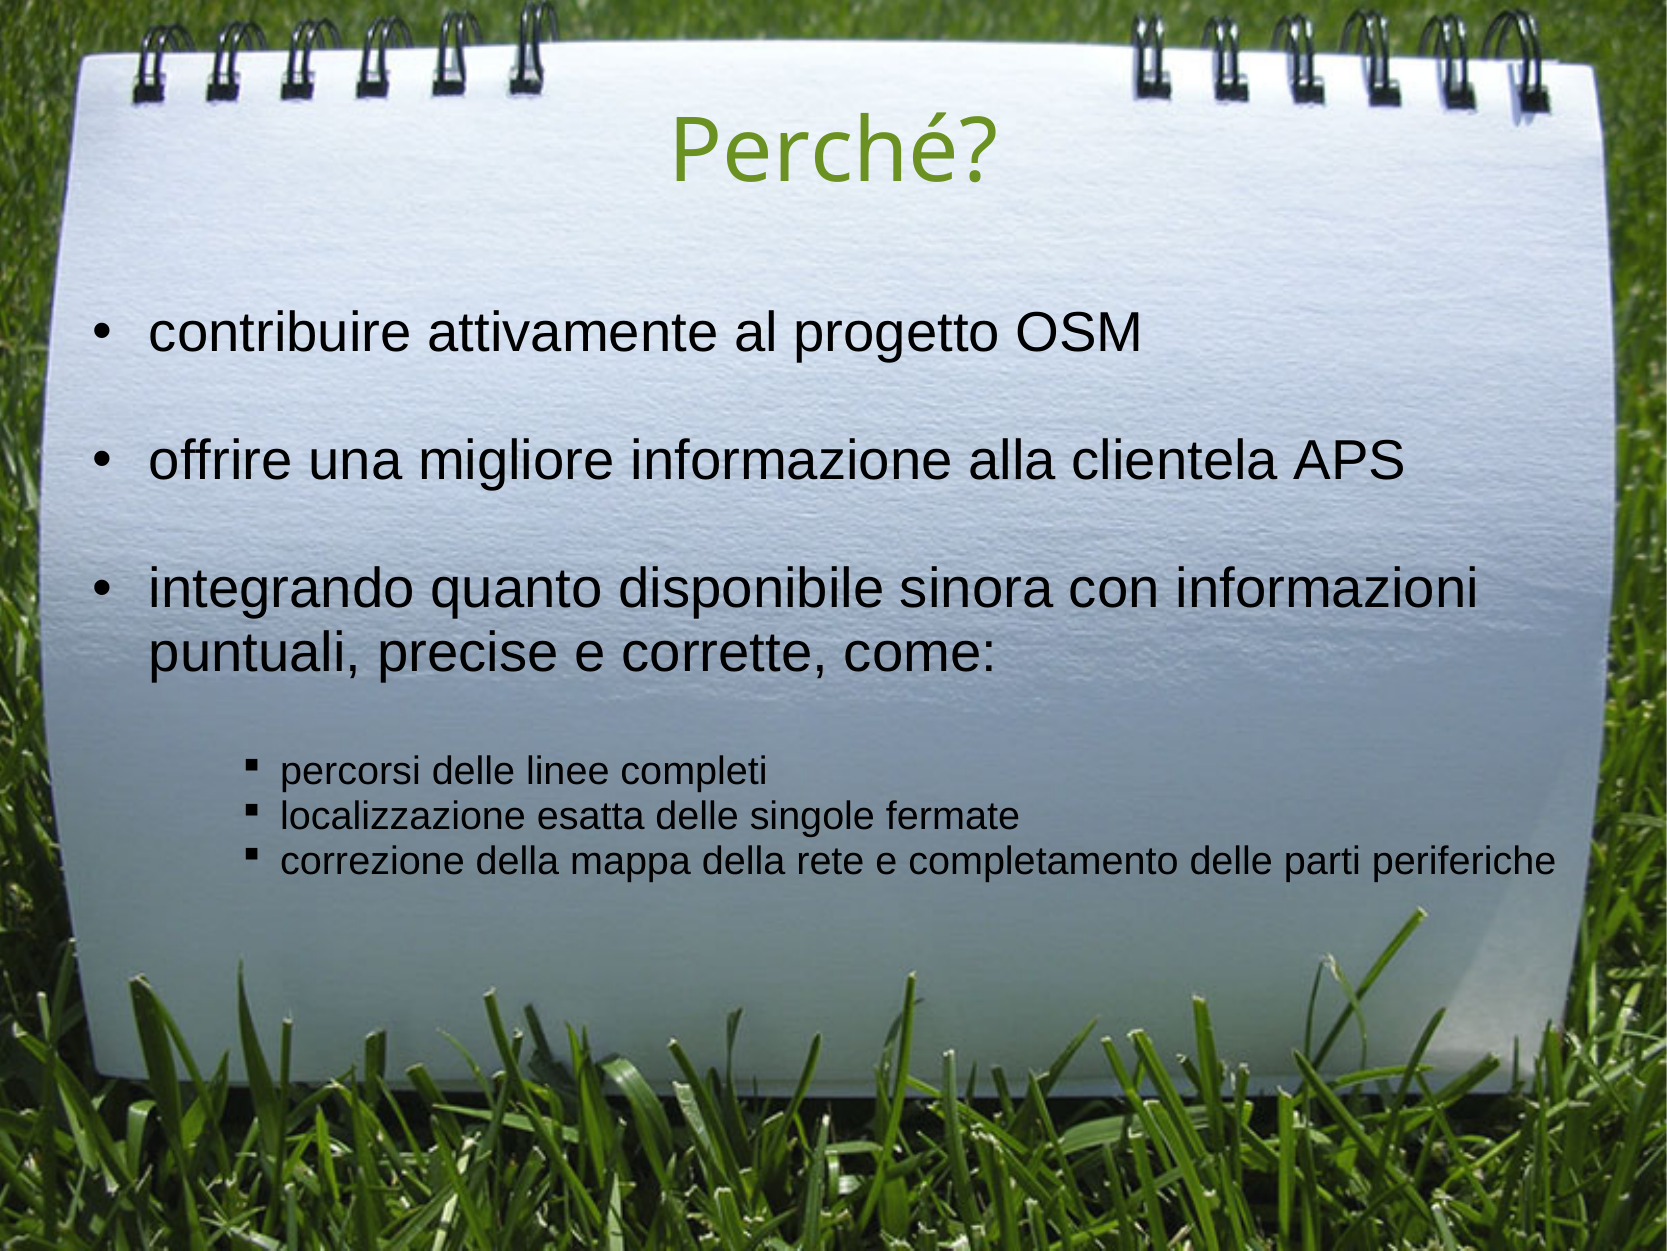

# Perché?
contribuire attivamente al progetto OSM
offrire una migliore informazione alla clientela APS
integrando quanto disponibile sinora con informazioni puntuali, precise e corrette, come:
percorsi delle linee completi
localizzazione esatta delle singole fermate
correzione della mappa della rete e completamento delle parti periferiche